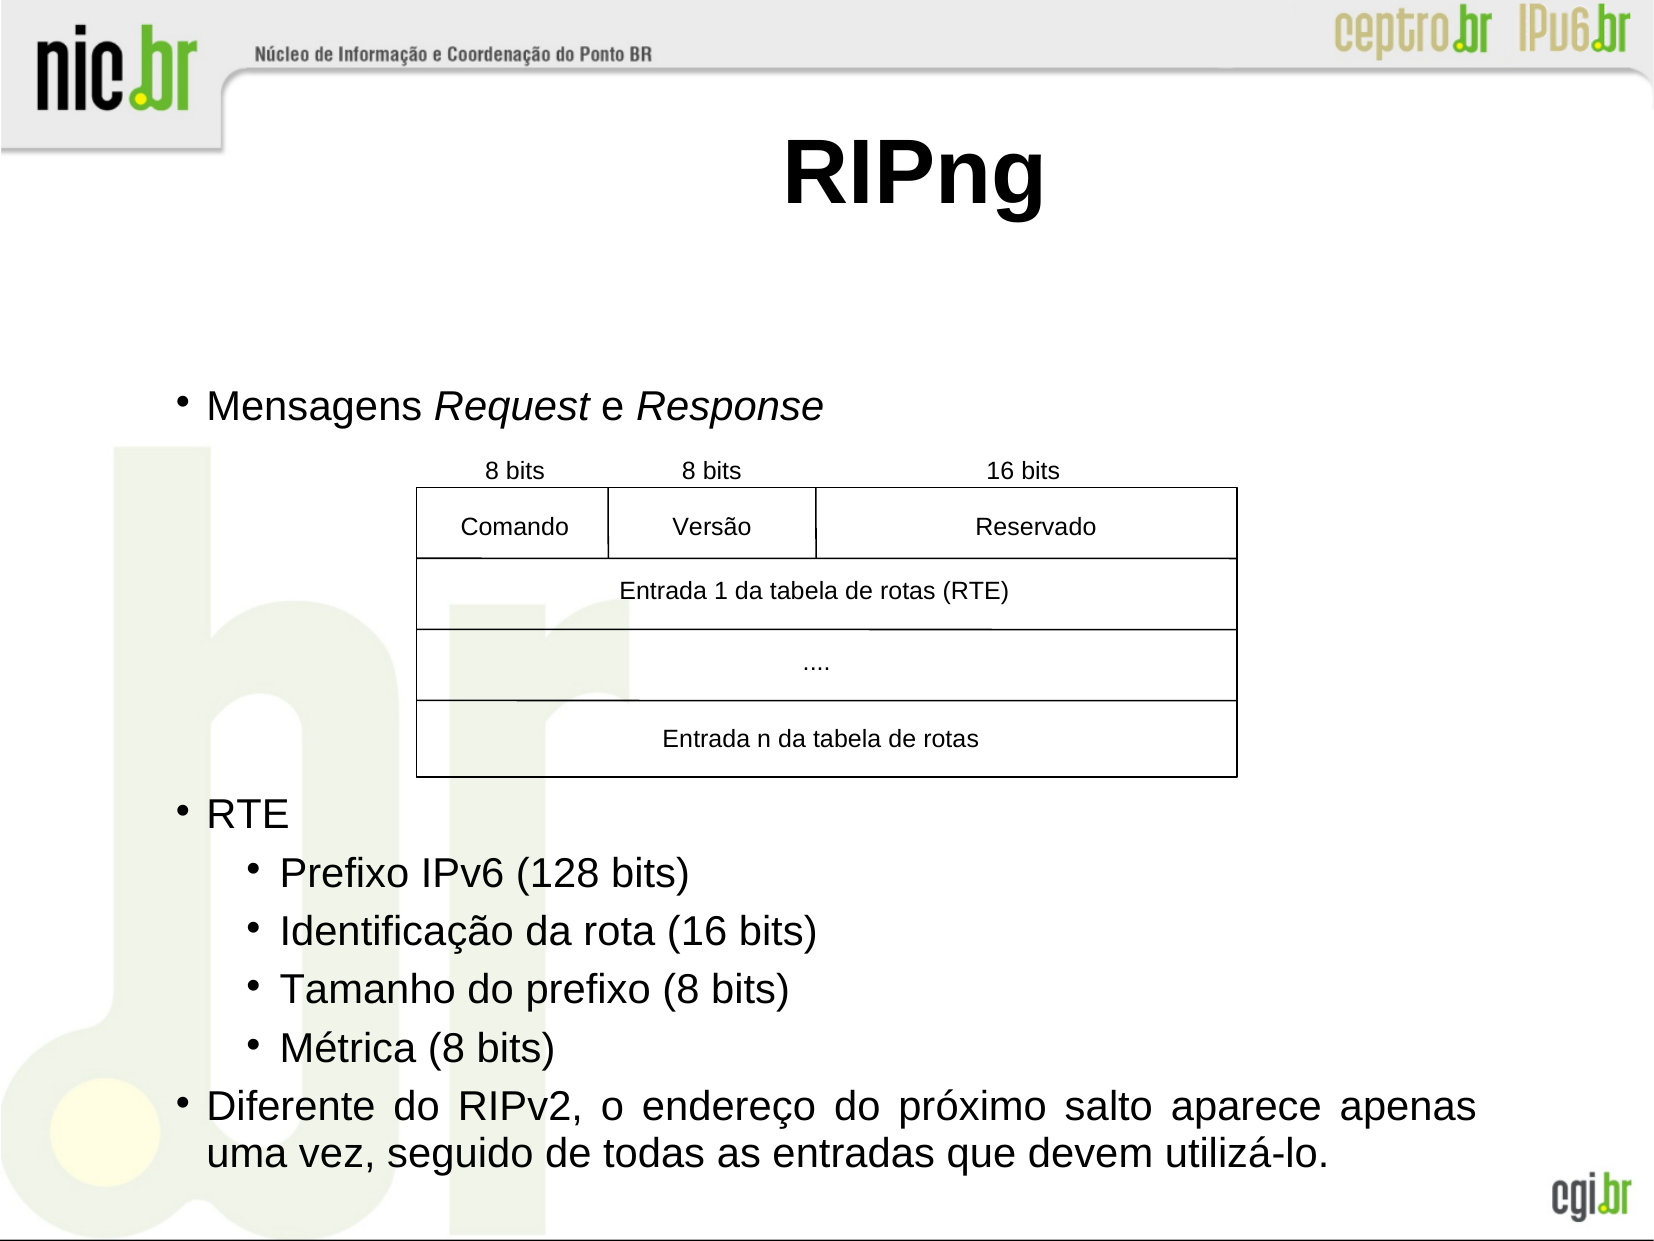

RIPng
Mensagens Request e Response
RTE
Prefixo IPv6 (128 bits)‏
Identificação da rota (16 bits)‏
Tamanho do prefixo (8 bits)‏
Métrica (8 bits)‏
Diferente do RIPv2, o endereço do próximo salto aparece apenas uma vez, seguido de todas as entradas que devem utilizá-lo.
8 bits
8 bits
16 bits
Comando
Versão
Reservado
Entrada 1 da tabela de rotas (RTE)‏
....
Entrada n da tabela de rotas